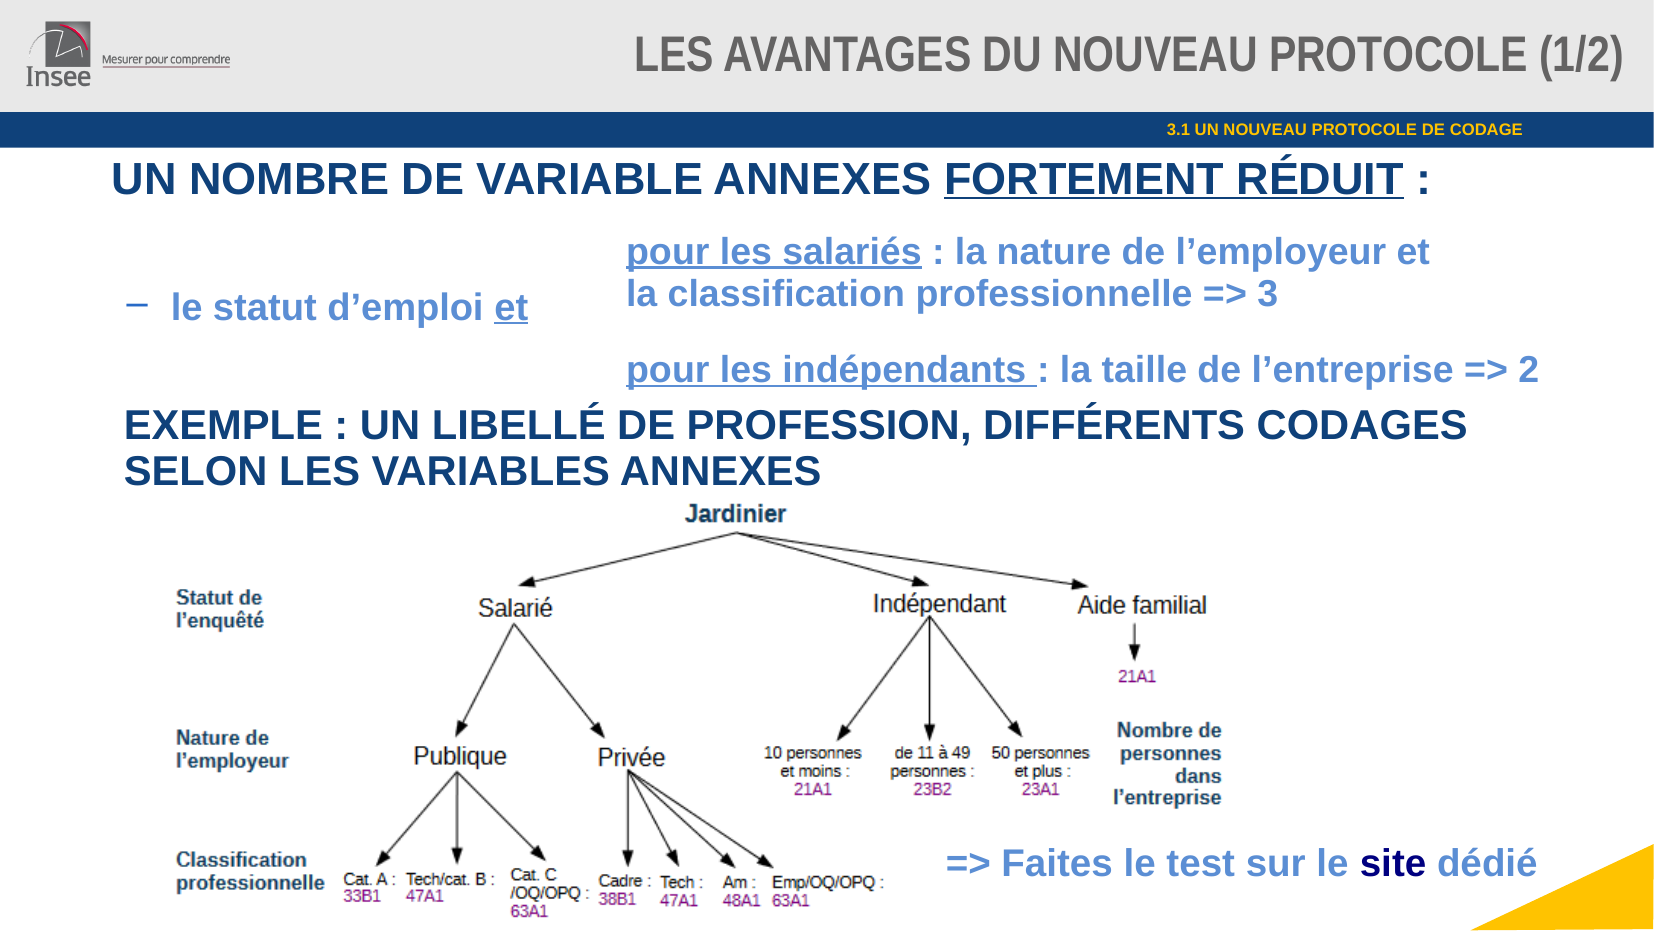

# Les avantages du nouveau protocole (1/2)
3.1 un nouveau protocole de codage
Un nombre de variable annexes fortement réduit :
le statut d’emploi et
pour les salariés : la nature de l’employeur et la classification professionnelle => 3
pour les indépendants : la taille de l’entreprise => 2
Exemple : un libellé de profession, différents codages selon les variables annexes
=> Faites le test sur le site dédié